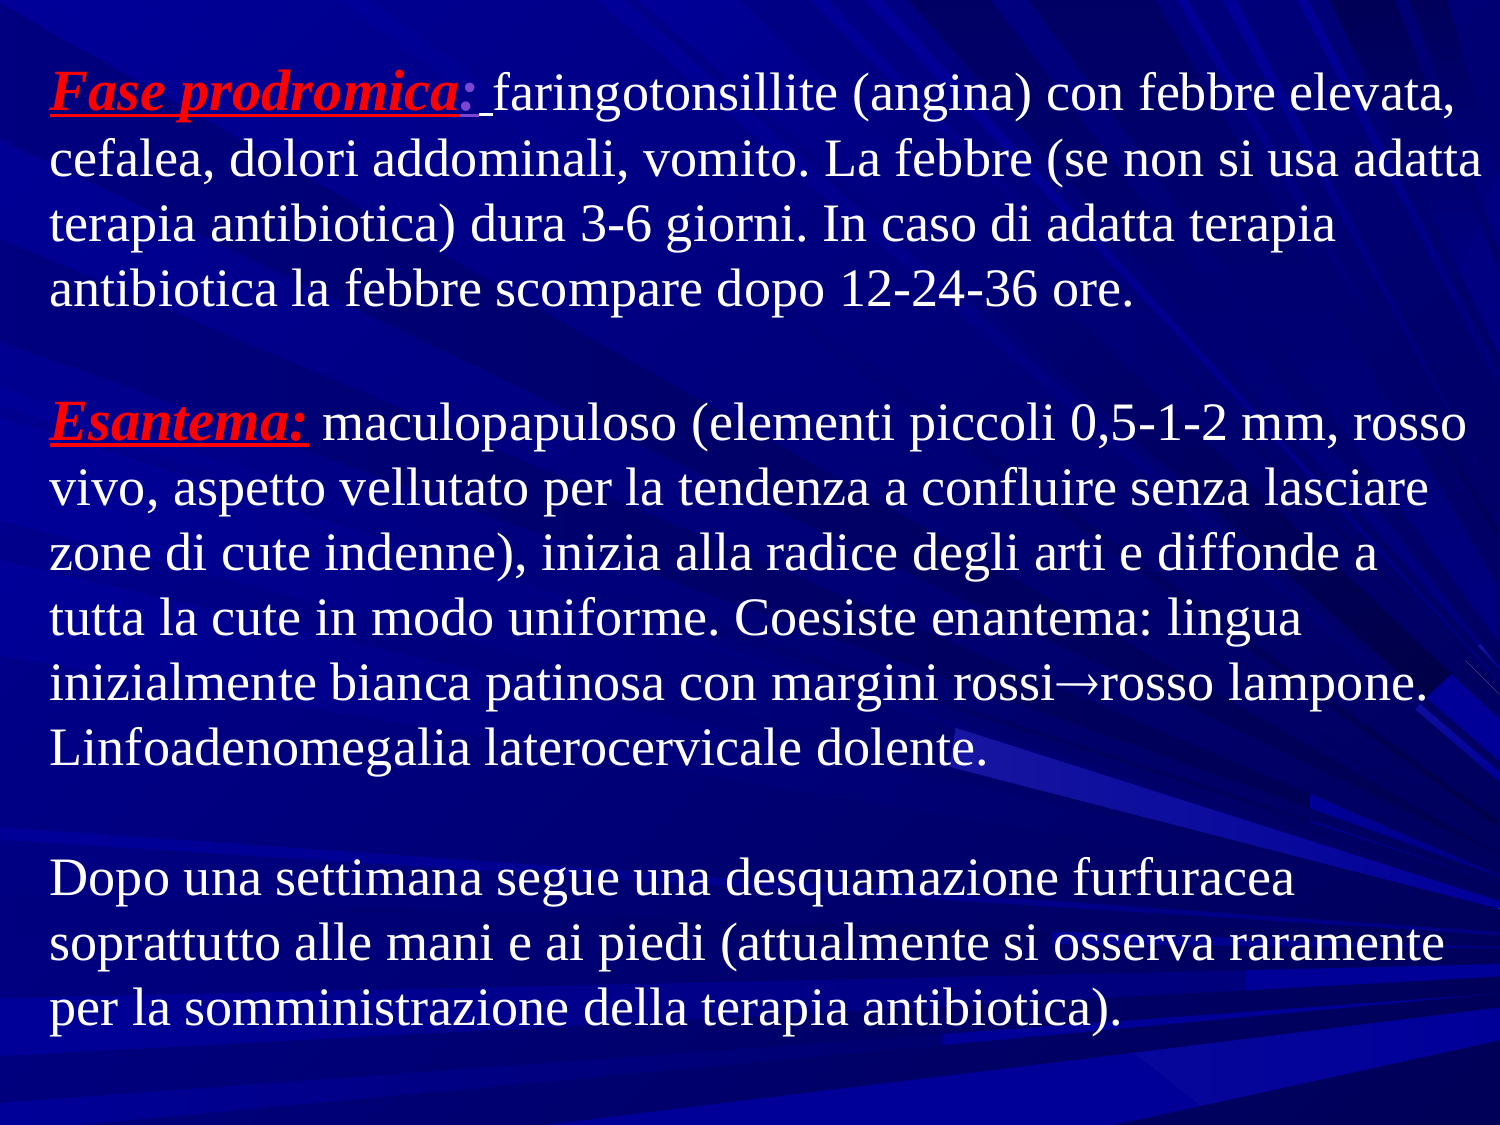

Fase prodromica: faringotonsillite (angina) con febbre elevata, cefalea, dolori addominali, vomito. La febbre (se non si usa adatta terapia antibiotica) dura 3-6 giorni. In caso di adatta terapia antibiotica la febbre scompare dopo 12-24-36 ore.
Esantema: maculopapuloso (elementi piccoli 0,5-1-2 mm, rosso vivo, aspetto vellutato per la tendenza a confluire senza lasciare zone di cute indenne), inizia alla radice degli arti e diffonde a tutta la cute in modo uniforme. Coesiste enantema: lingua inizialmente bianca patinosa con margini rossirosso lampone.
Linfoadenomegalia laterocervicale dolente.
Dopo una settimana segue una desquamazione furfuracea soprattutto alle mani e ai piedi (attualmente si osserva raramente per la somministrazione della terapia antibiotica).